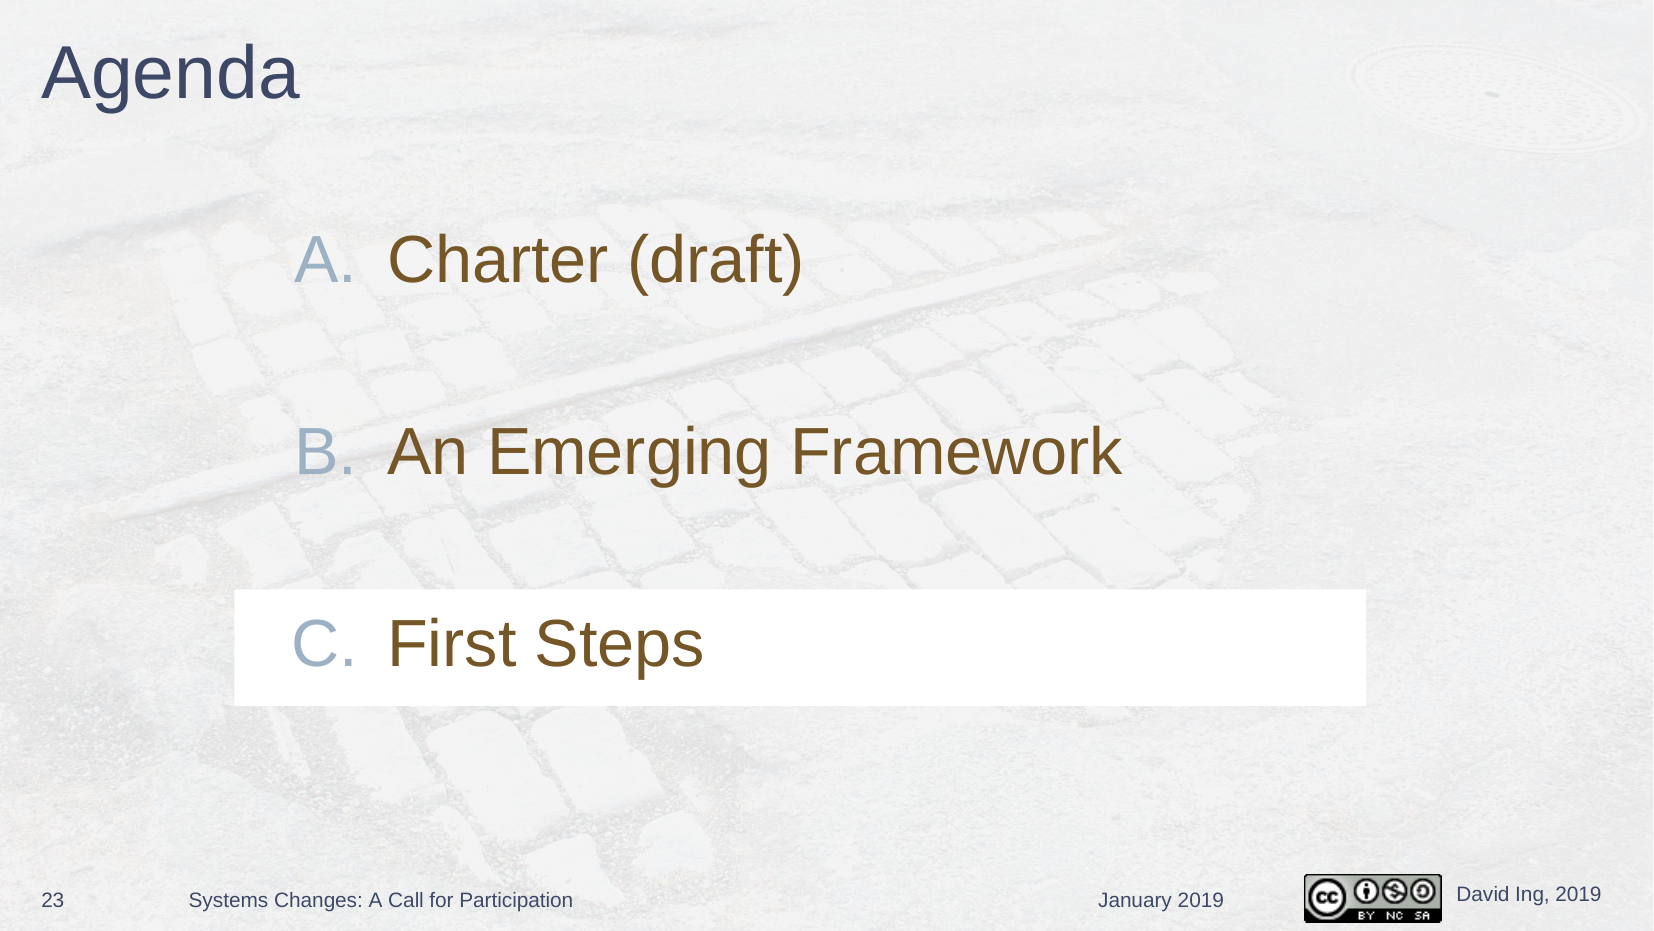

# Agenda
| A. | Charter (draft) |
| --- | --- |
| B. | An Emerging Framework |
| C. | First Steps |
Systems Changes: A Call for Participation
January 2019